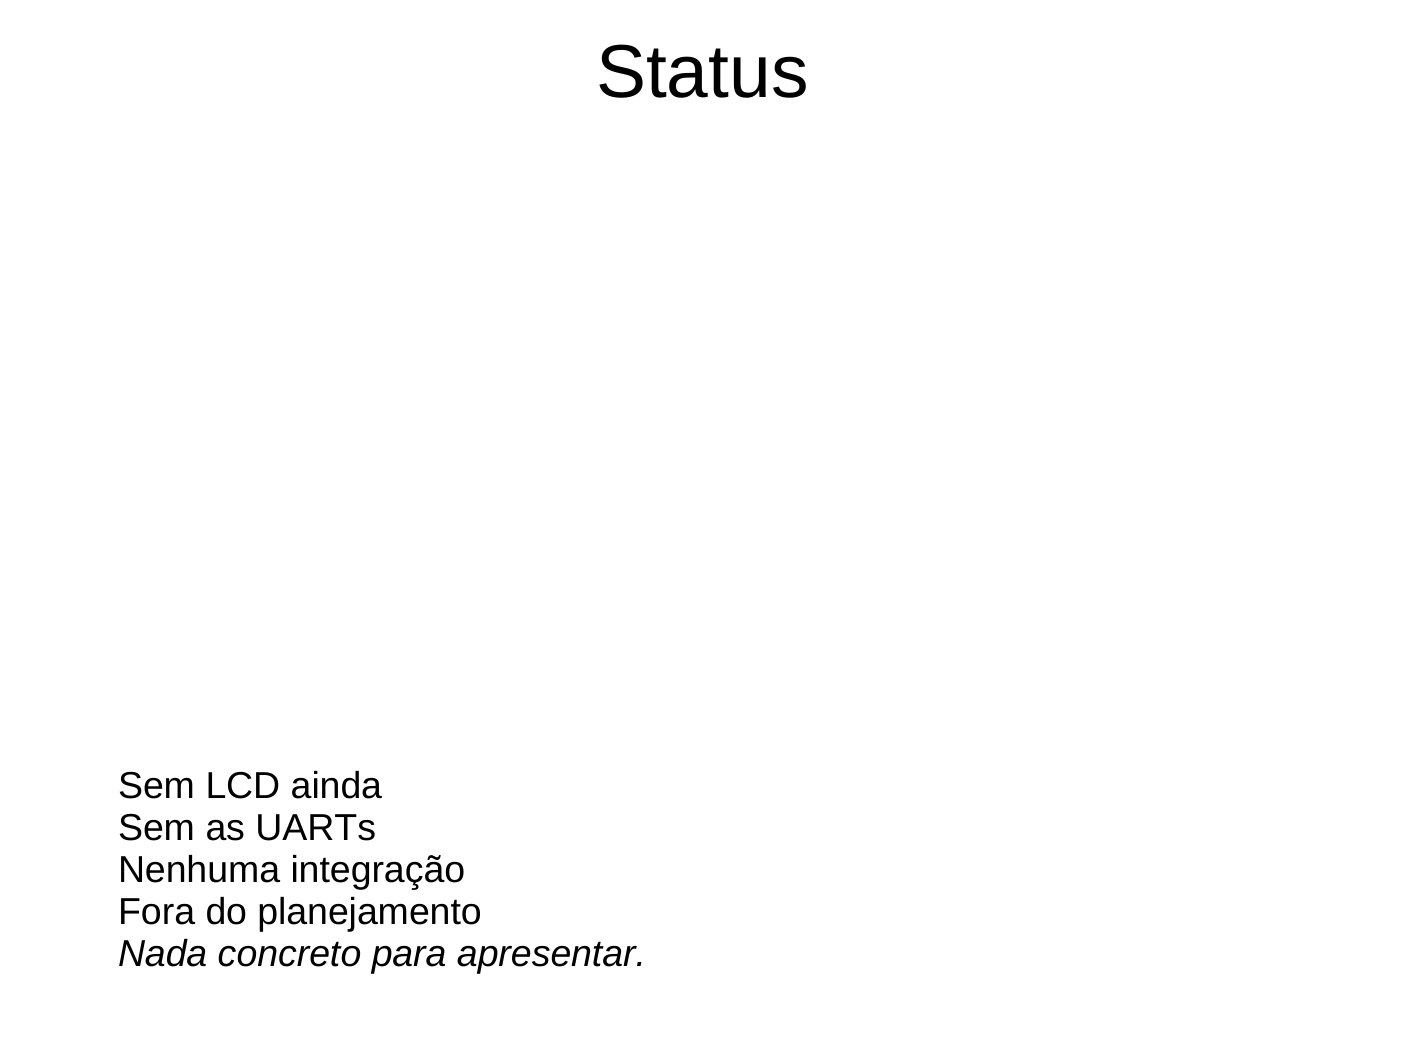

Status
Sem LCD ainda
Sem as UARTs
Nenhuma integração
Fora do planejamento
Nada concreto para apresentar.